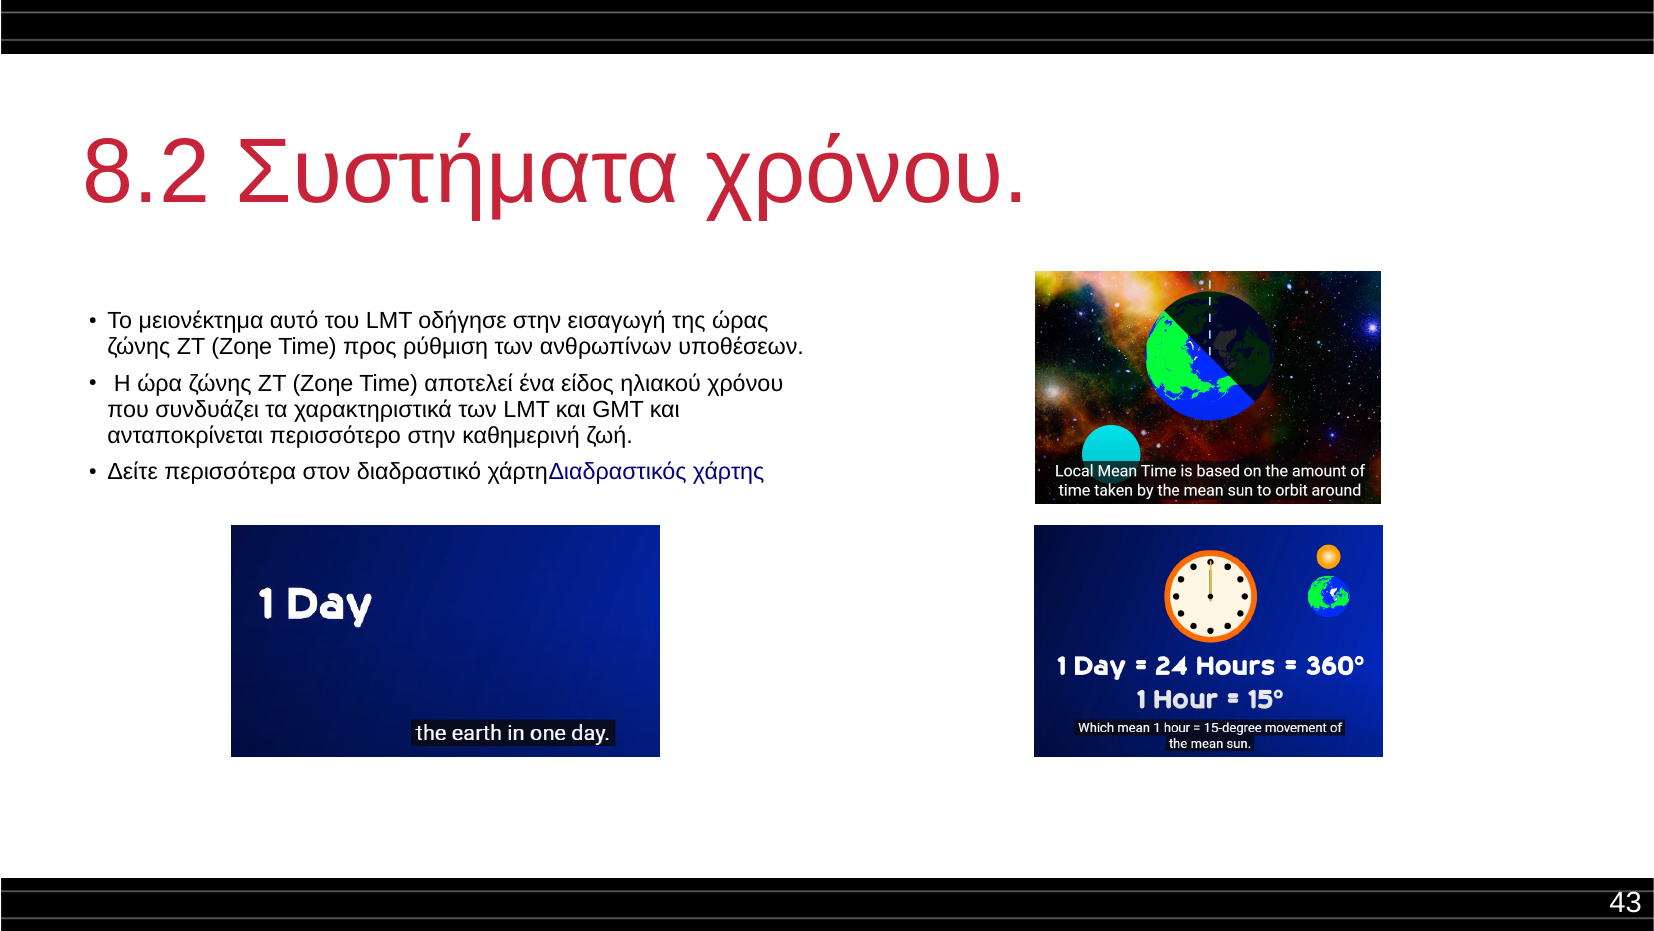

# 8.2 Συστήματα χρόνου.
Το μειονέκτημα αυτό του LΜΤ οδήγησε στην εισαγωγή της ώρας ζώνης ΖΤ (Ζοηe Time) προς ρύθμιση των ανθρωπίνων υποθέσεων.
 Η ώρα ζώνης ΖΤ (Ζοηe Time) αποτελεί ένα είδος ηλιακού χρόνου που συνδυάζει τα χαρακτηριστικά των LΜΤ και GMT και ανταποκρίνεται περισσότερο στην καθημερινή ζωή.
Δείτε περισσότερα στον διαδραστικό χάρτηΔιαδραστικός χάρτης